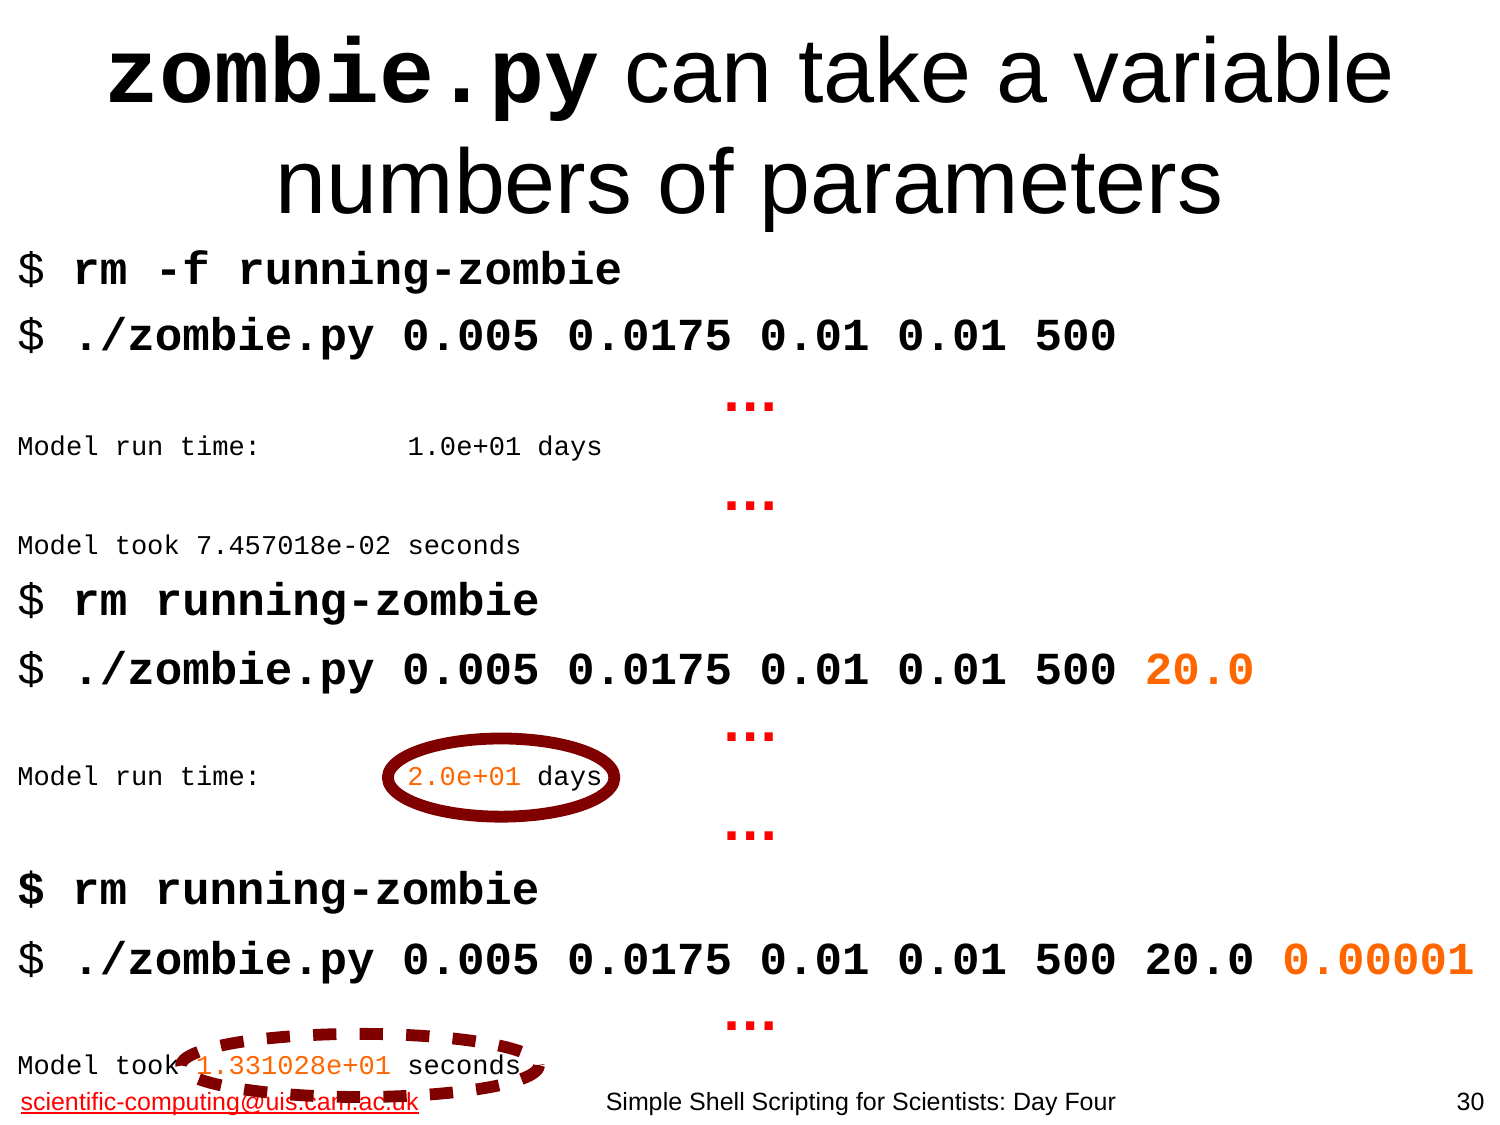

# zombie.py can take a variable numbers of parameters
$ rm -f running-zombie
$ ./zombie.py 0.005 0.0175 0.01 0.01 500
…
Model run time: 1.0e+01 days
…
Model took 7.457018e-02 seconds
$ rm running-zombie
$ ./zombie.py 0.005 0.0175 0.01 0.01 500 20.0
…
Model run time: 2.0e+01 days
…
$ rm running-zombie
$ ./zombie.py 0.005 0.0175 0.01 0.01 500 20.0 0.00001
…
Model took 1.331028e+01 seconds
escience-support@ucs.cam.ac.uk	Simple Shell Scripting for Scientists: Day Two
30